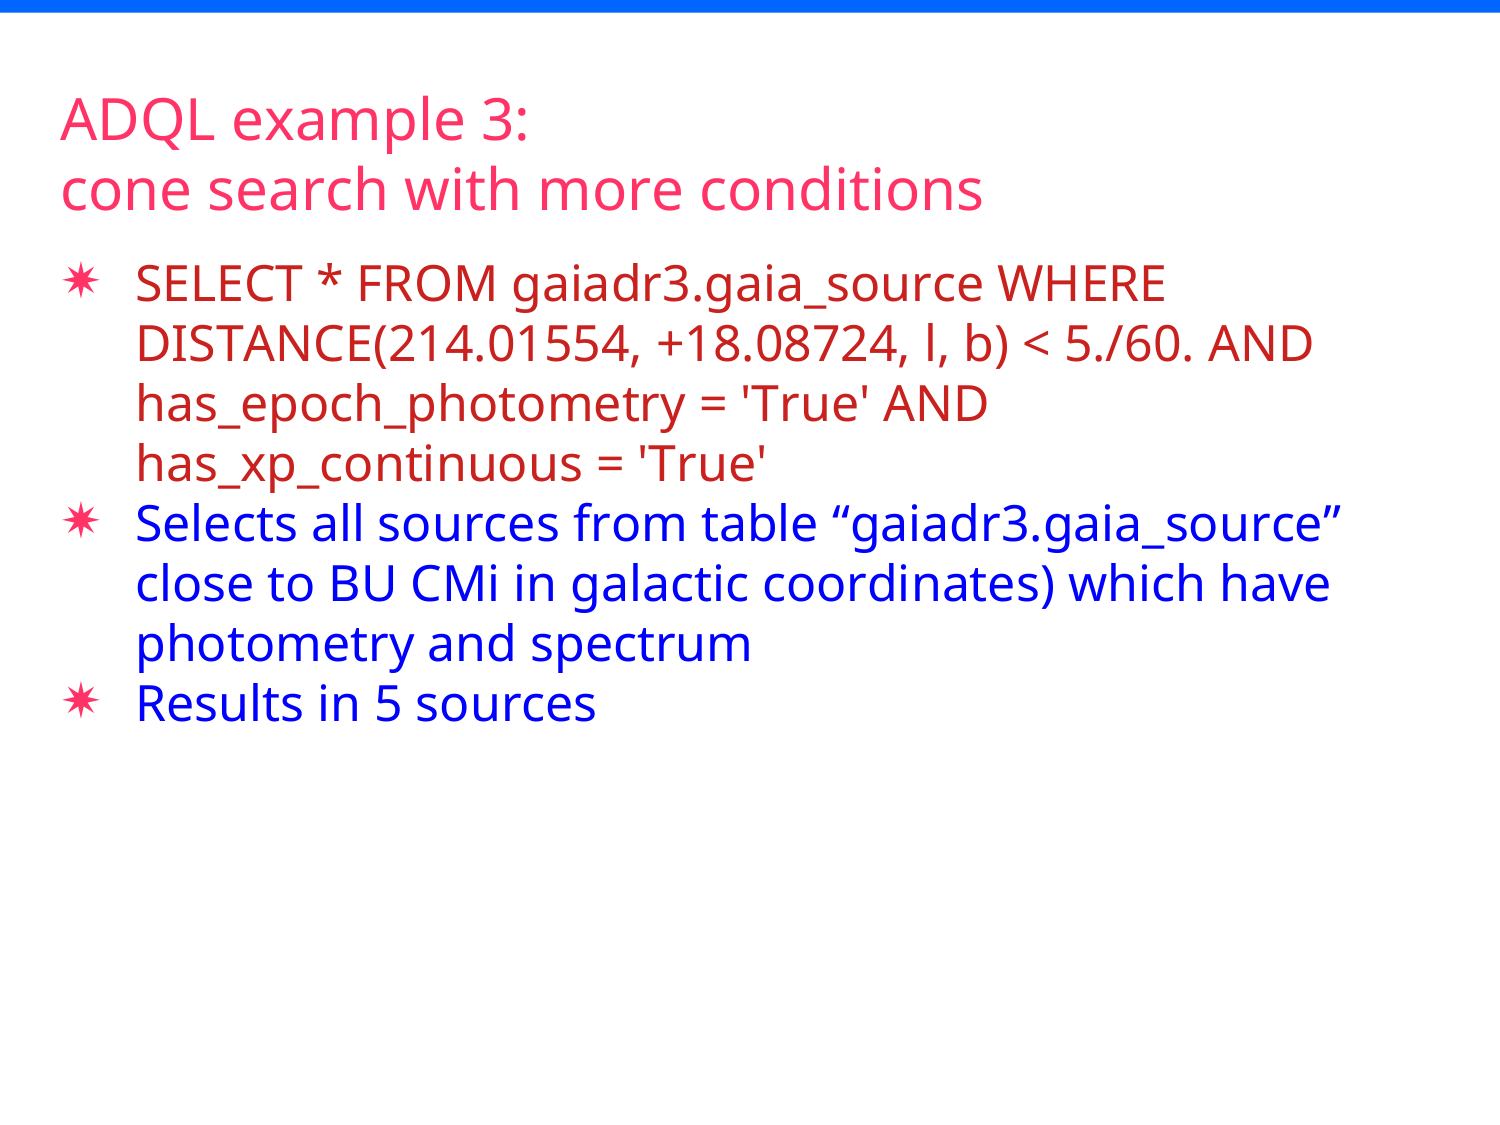

ADQL example 3:
cone search with more conditions
SELECT * FROM gaiadr3.gaia_source WHERE DISTANCE(214.01554, +18.08724, l, b) < 5./60. AND has_epoch_photometry = 'True' AND has_xp_continuous = 'True'
Selects all sources from table “gaiadr3.gaia_source” close to BU CMi in galactic coordinates) which have photometry and spectrum
Results in 5 sources
23